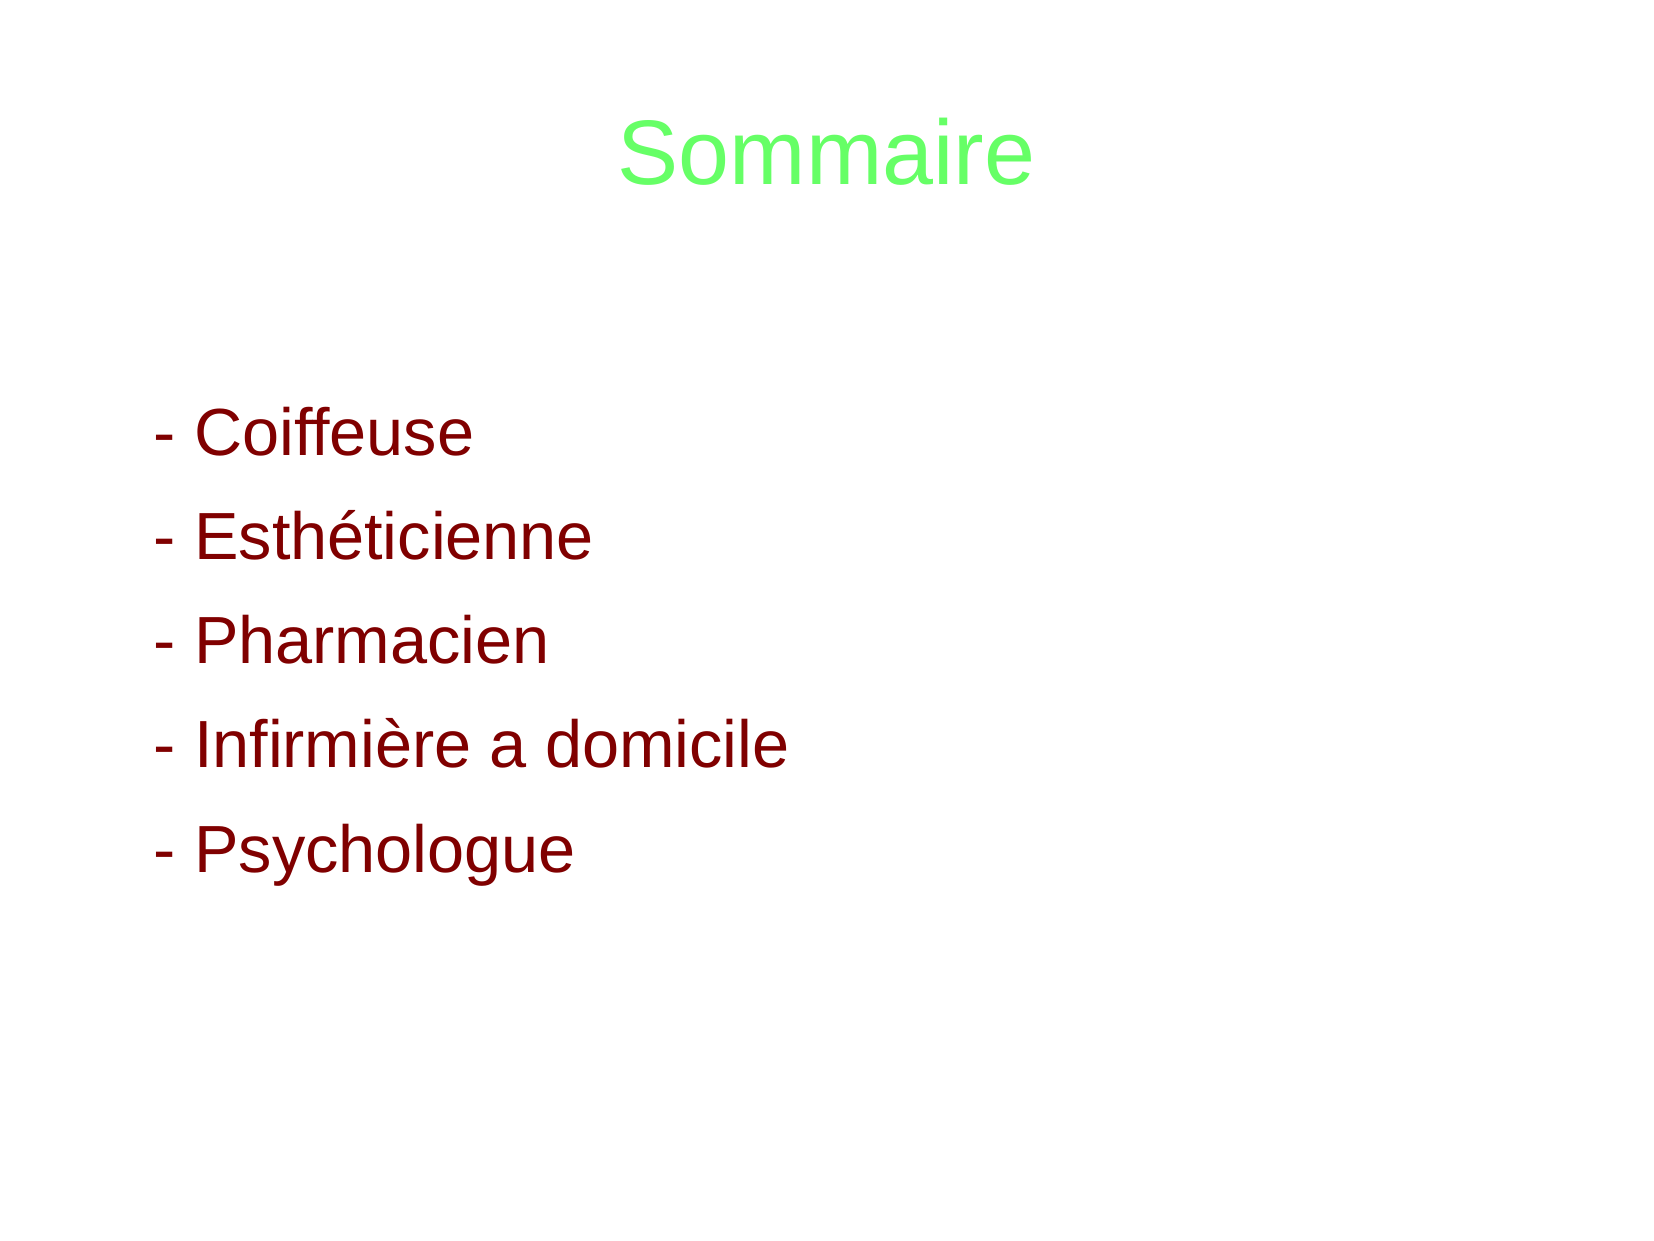

# Sommaire
- Coiffeuse
- Esthéticienne
- Pharmacien
- Infirmière a domicile
- Psychologue